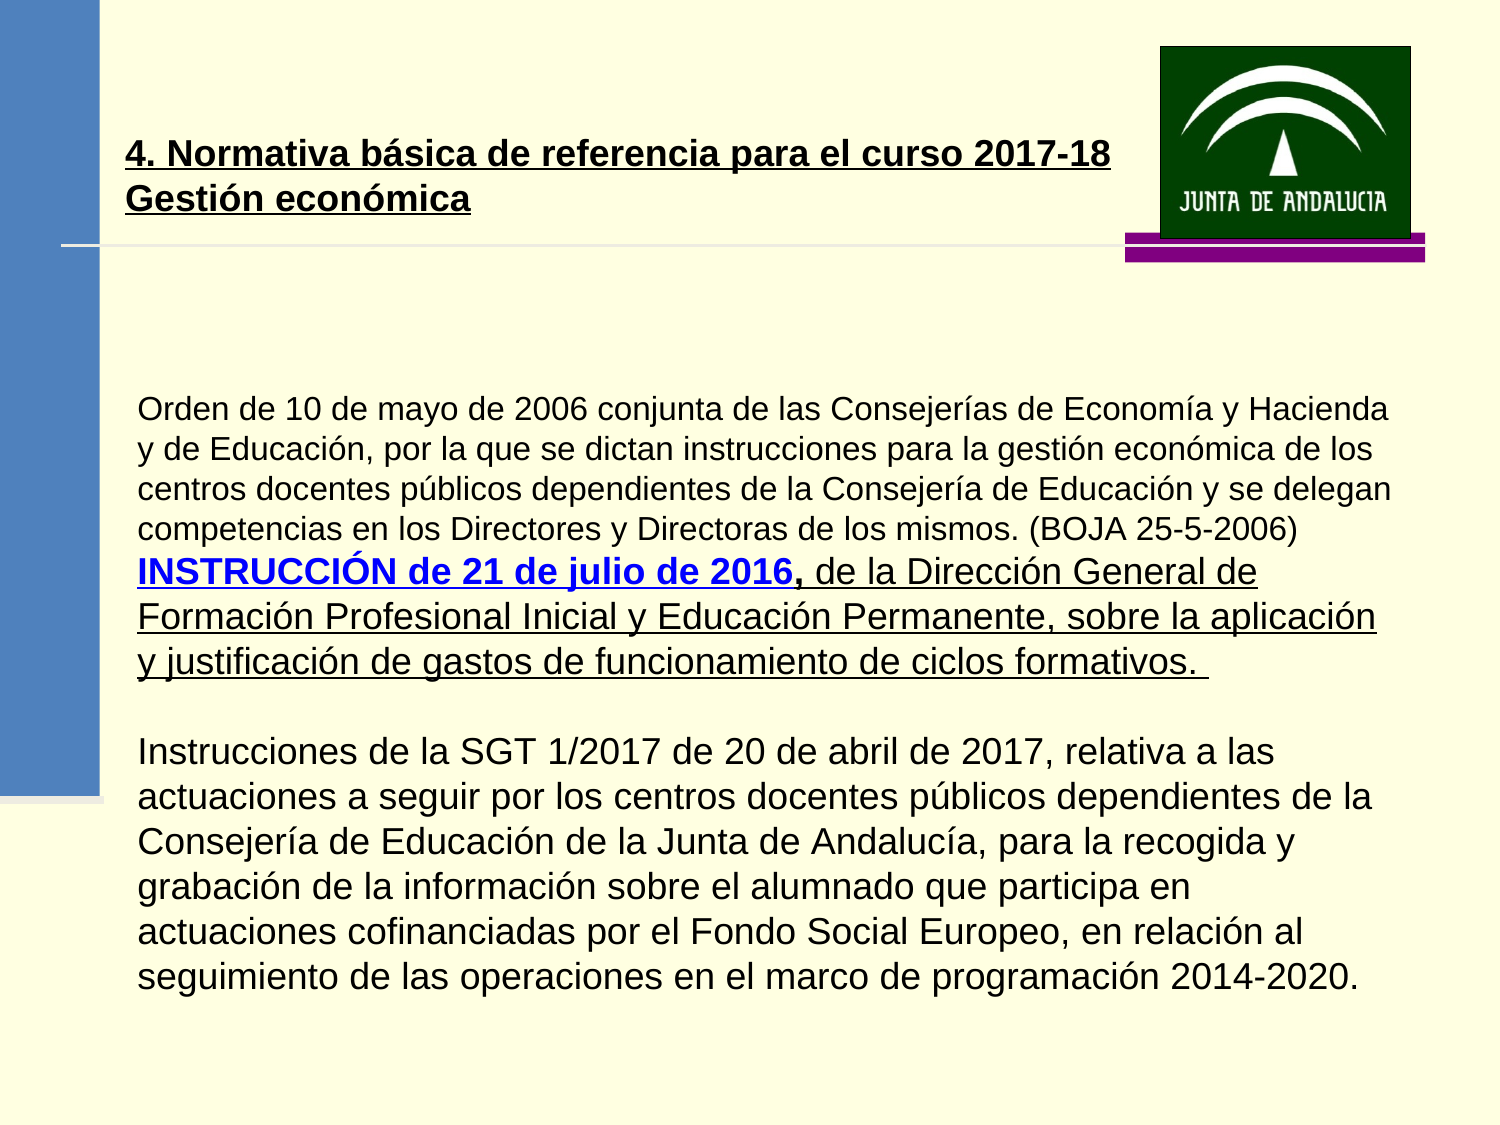

4. Normativa básica de referencia para el curso 2017-18
Gestión económica
Orden de 10 de mayo de 2006 conjunta de las Consejerías de Economía y Hacienda y de Educación, por la que se dictan instrucciones para la gestión económica de los centros docentes públicos dependientes de la Consejería de Educación y se delegan competencias en los Directores y Directoras de los mismos. (BOJA 25-5-2006)
INSTRUCCIÓN de 21 de julio de 2016, de la Dirección General de Formación Profesional Inicial y Educación Permanente, sobre la aplicación y justificación de gastos de funcionamiento de ciclos formativos.
Instrucciones de la SGT 1/2017 de 20 de abril de 2017, relativa a las actuaciones a seguir por los centros docentes públicos dependientes de la Consejería de Educación de la Junta de Andalucía, para la recogida y grabación de la información sobre el alumnado que participa en actuaciones cofinanciadas por el Fondo Social Europeo, en relación al seguimiento de las operaciones en el marco de programación 2014-2020.